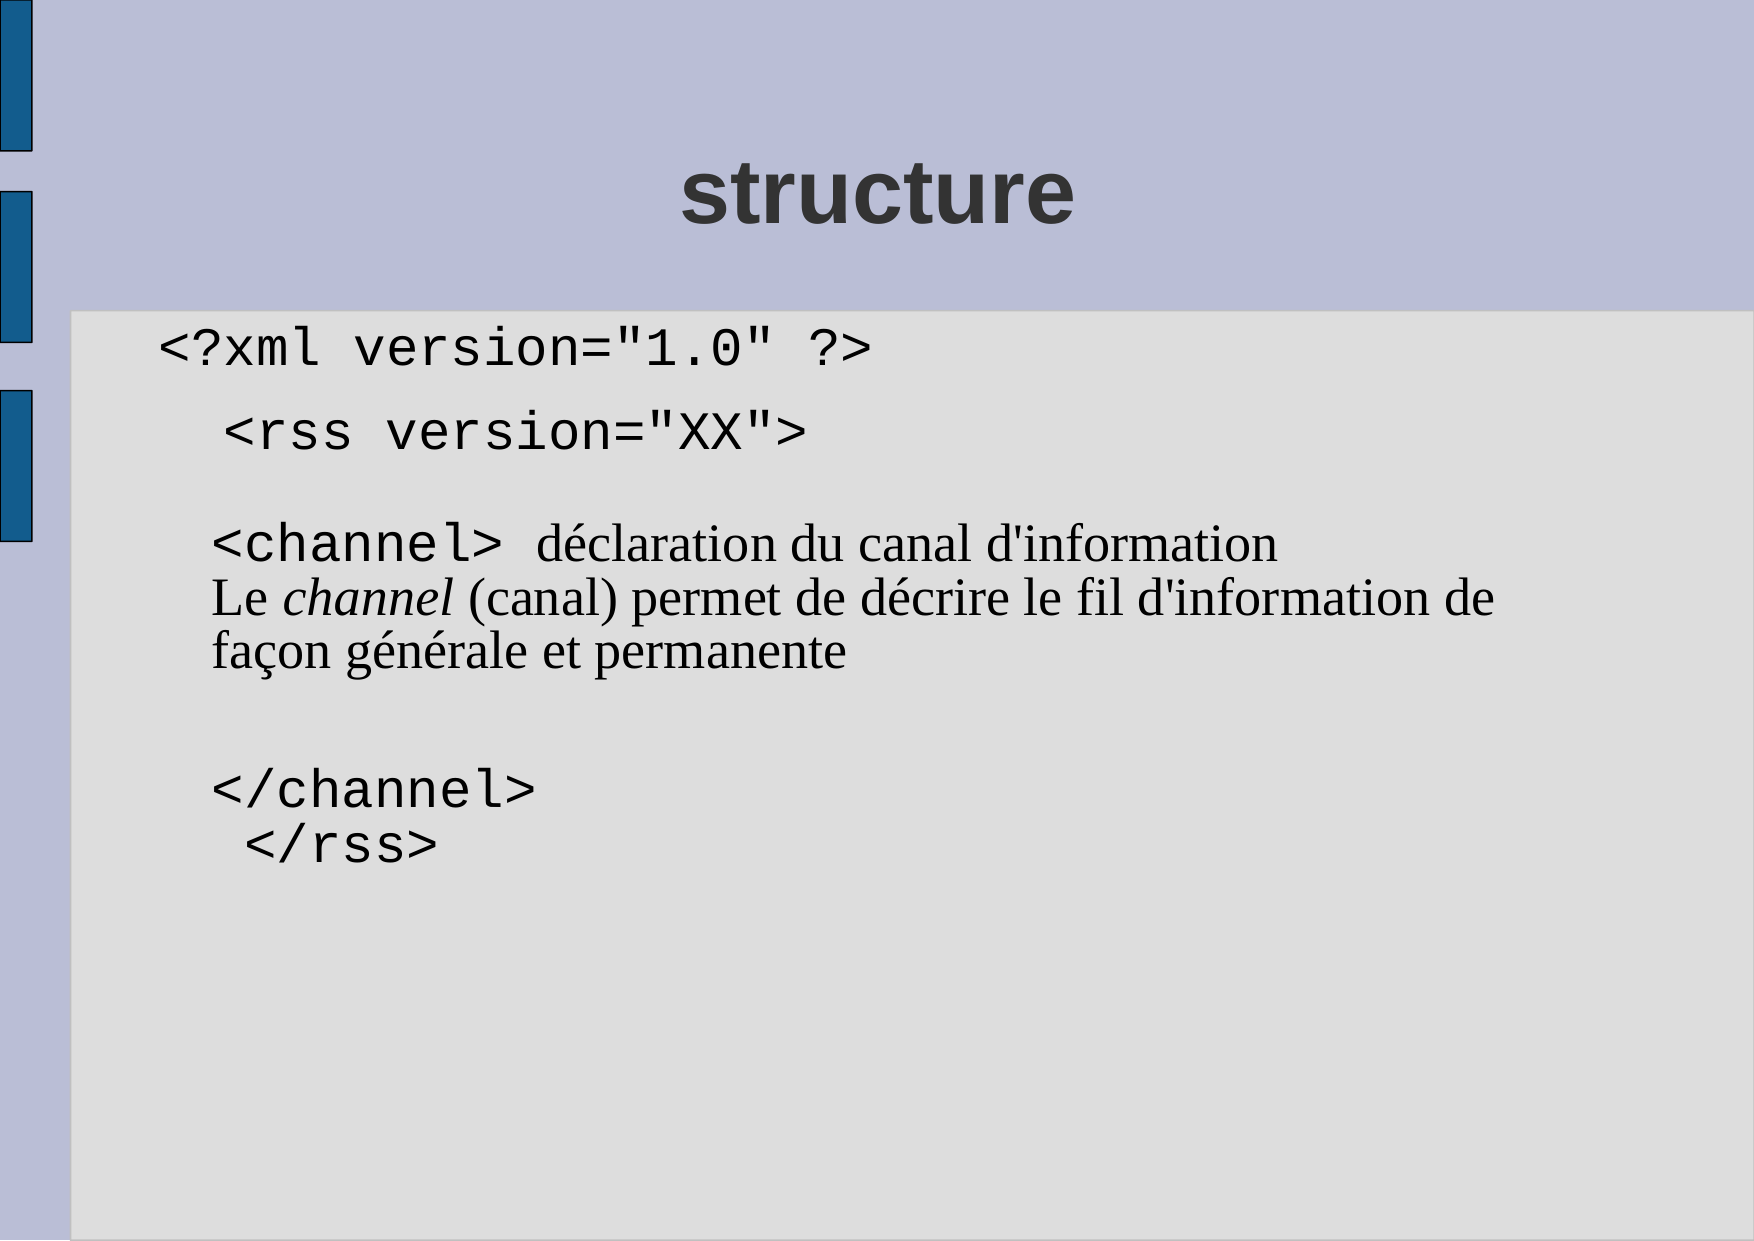

# structure
<?xml version="1.0" ?>
 <rss version="XX">
<channel> déclaration du canal d'information
Le channel (canal) permet de décrire le fil d'information de façon générale et permanente
</channel>
 </rss>